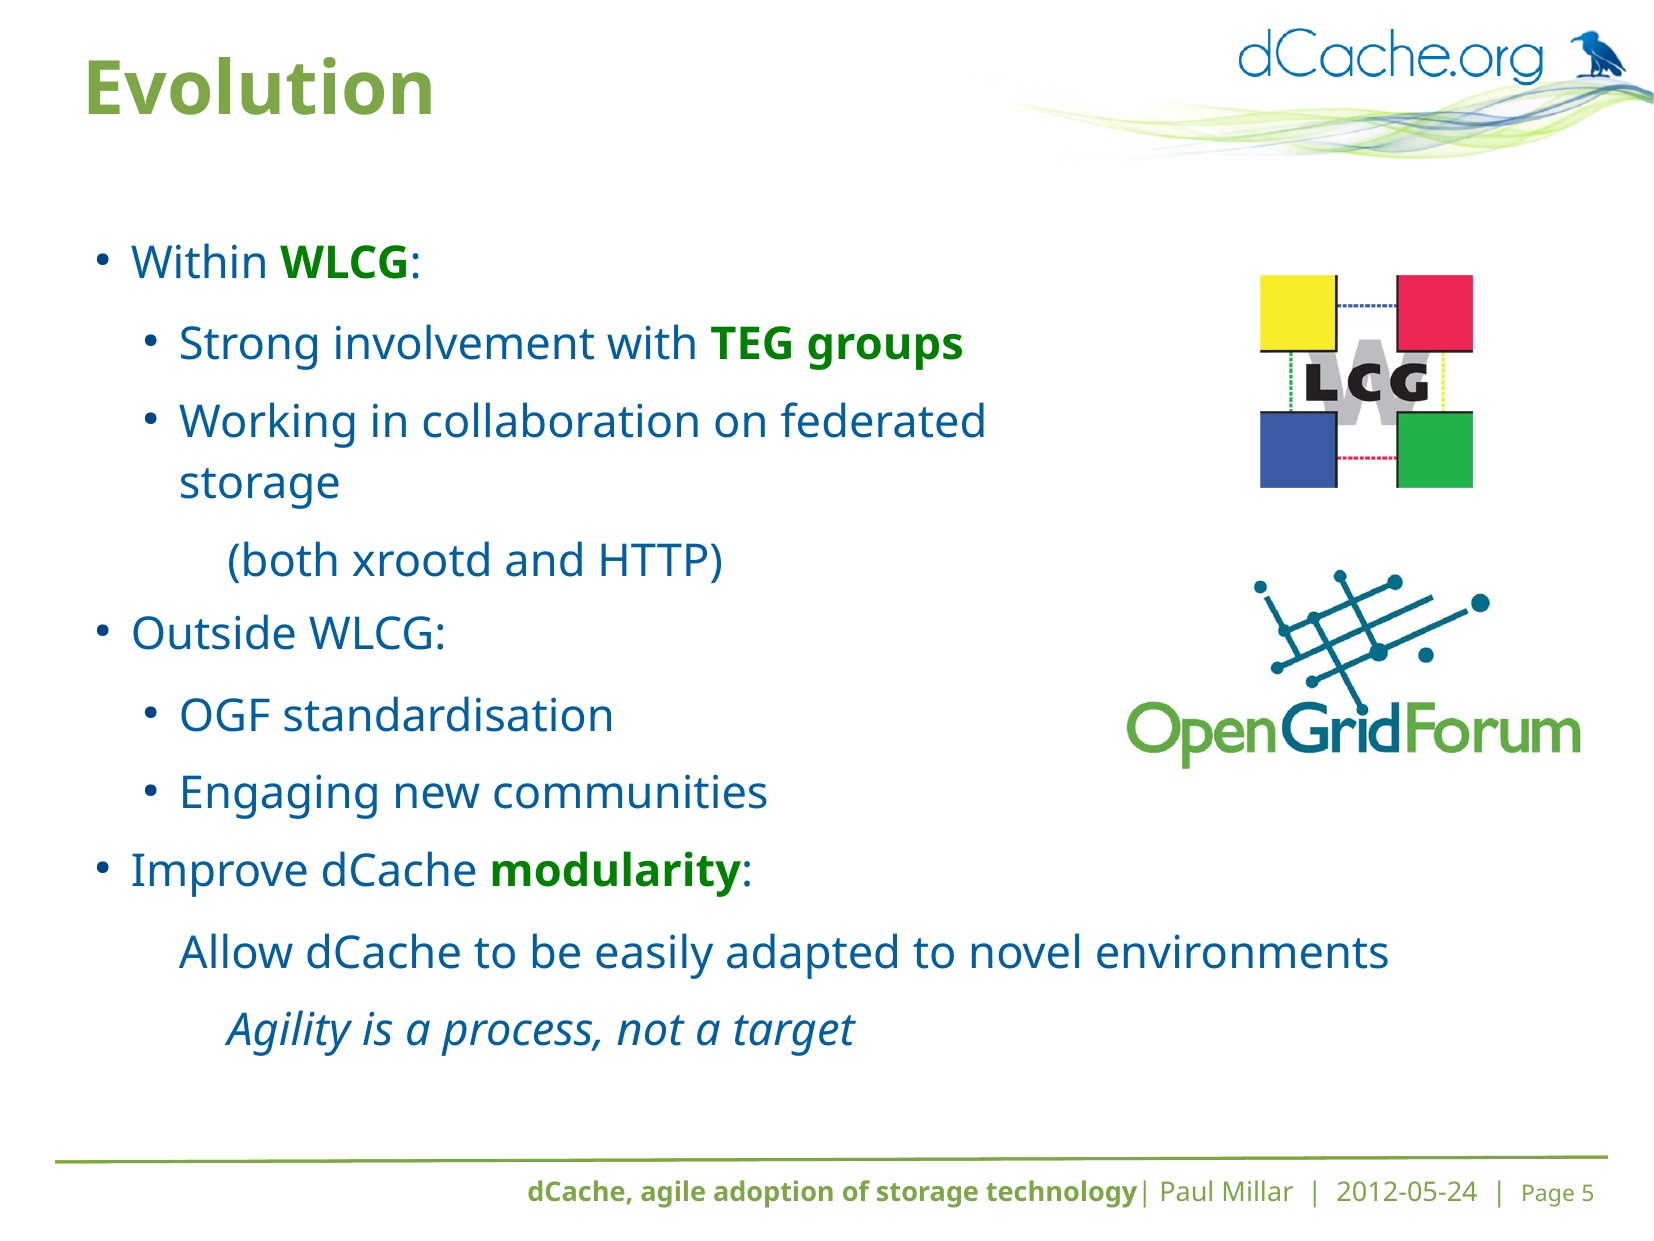

# Evolution
Within WLCG:
Strong involvement with TEG groups
Working in collaboration on federated
storage
(both xrootd and HTTP)
Outside WLCG:
OGF standardisation
Engaging new communities
Improve dCache modularity:
Allow dCache to be easily adapted to novel environments
Agility is a process, not a target
5